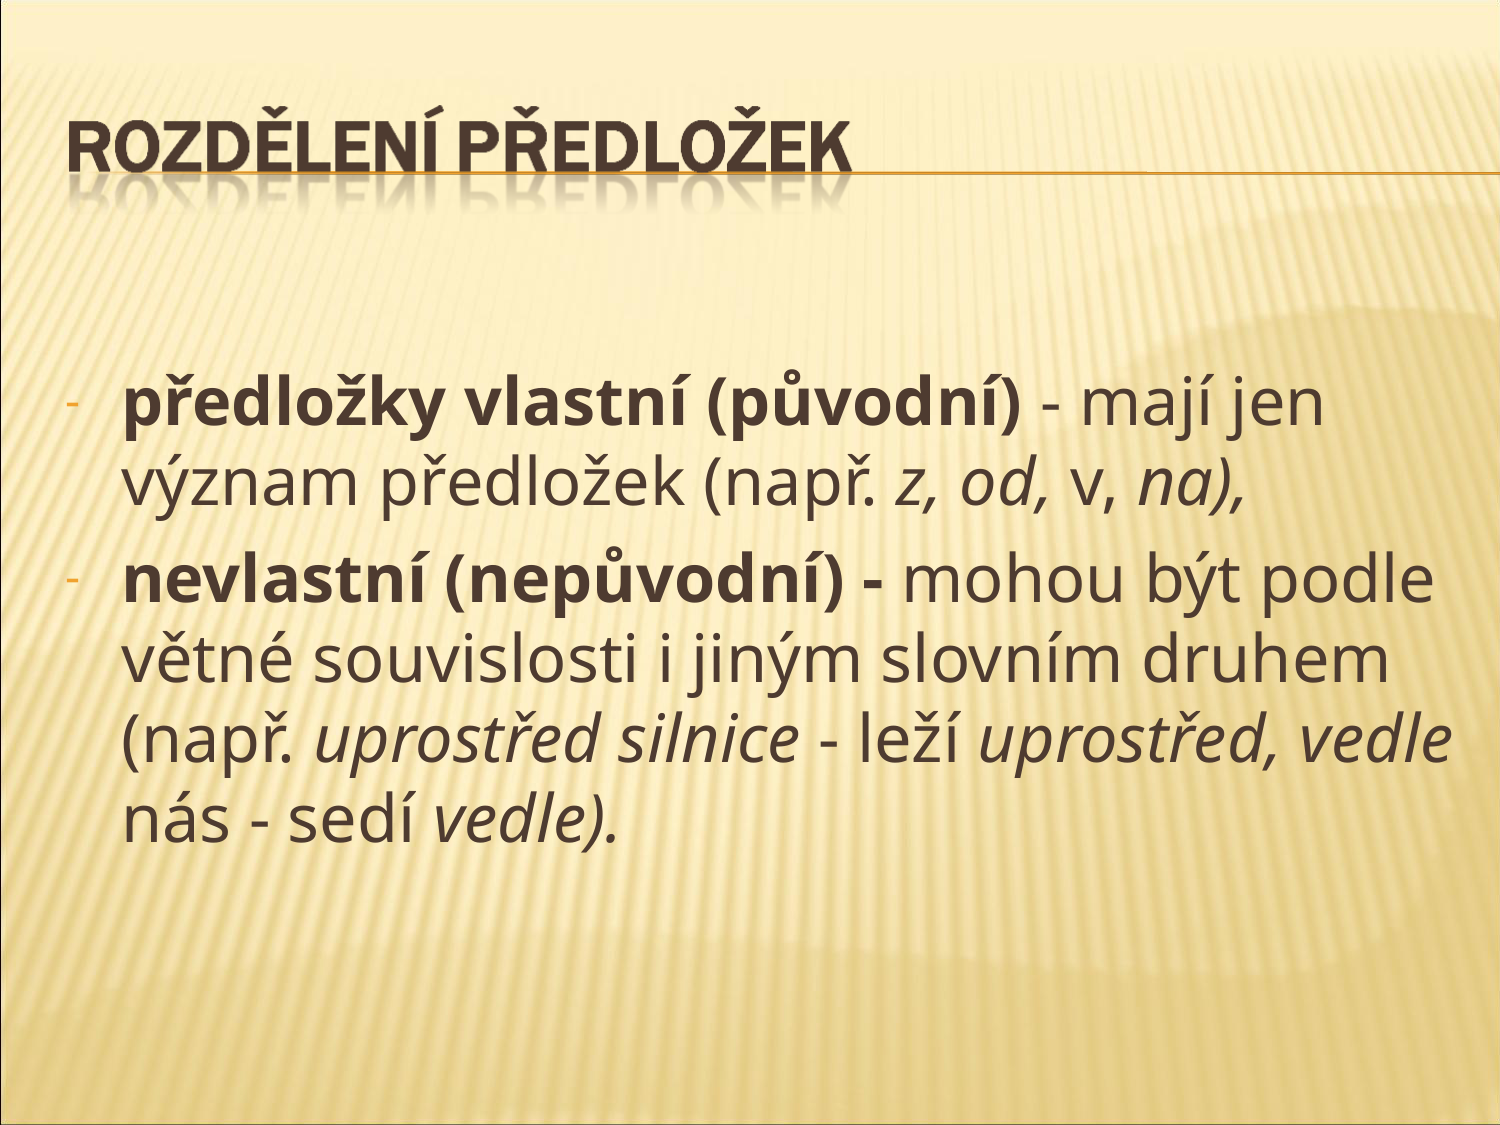

# předložky vlastní (původní) - mají jen význam předložek (např. z, od, v, na),
nevlastní (nepůvodní) - mohou být podle větné souvislosti i jiným slovním druhem (např. uprostřed silnice - leží uprostřed, vedle nás - sedí vedle).